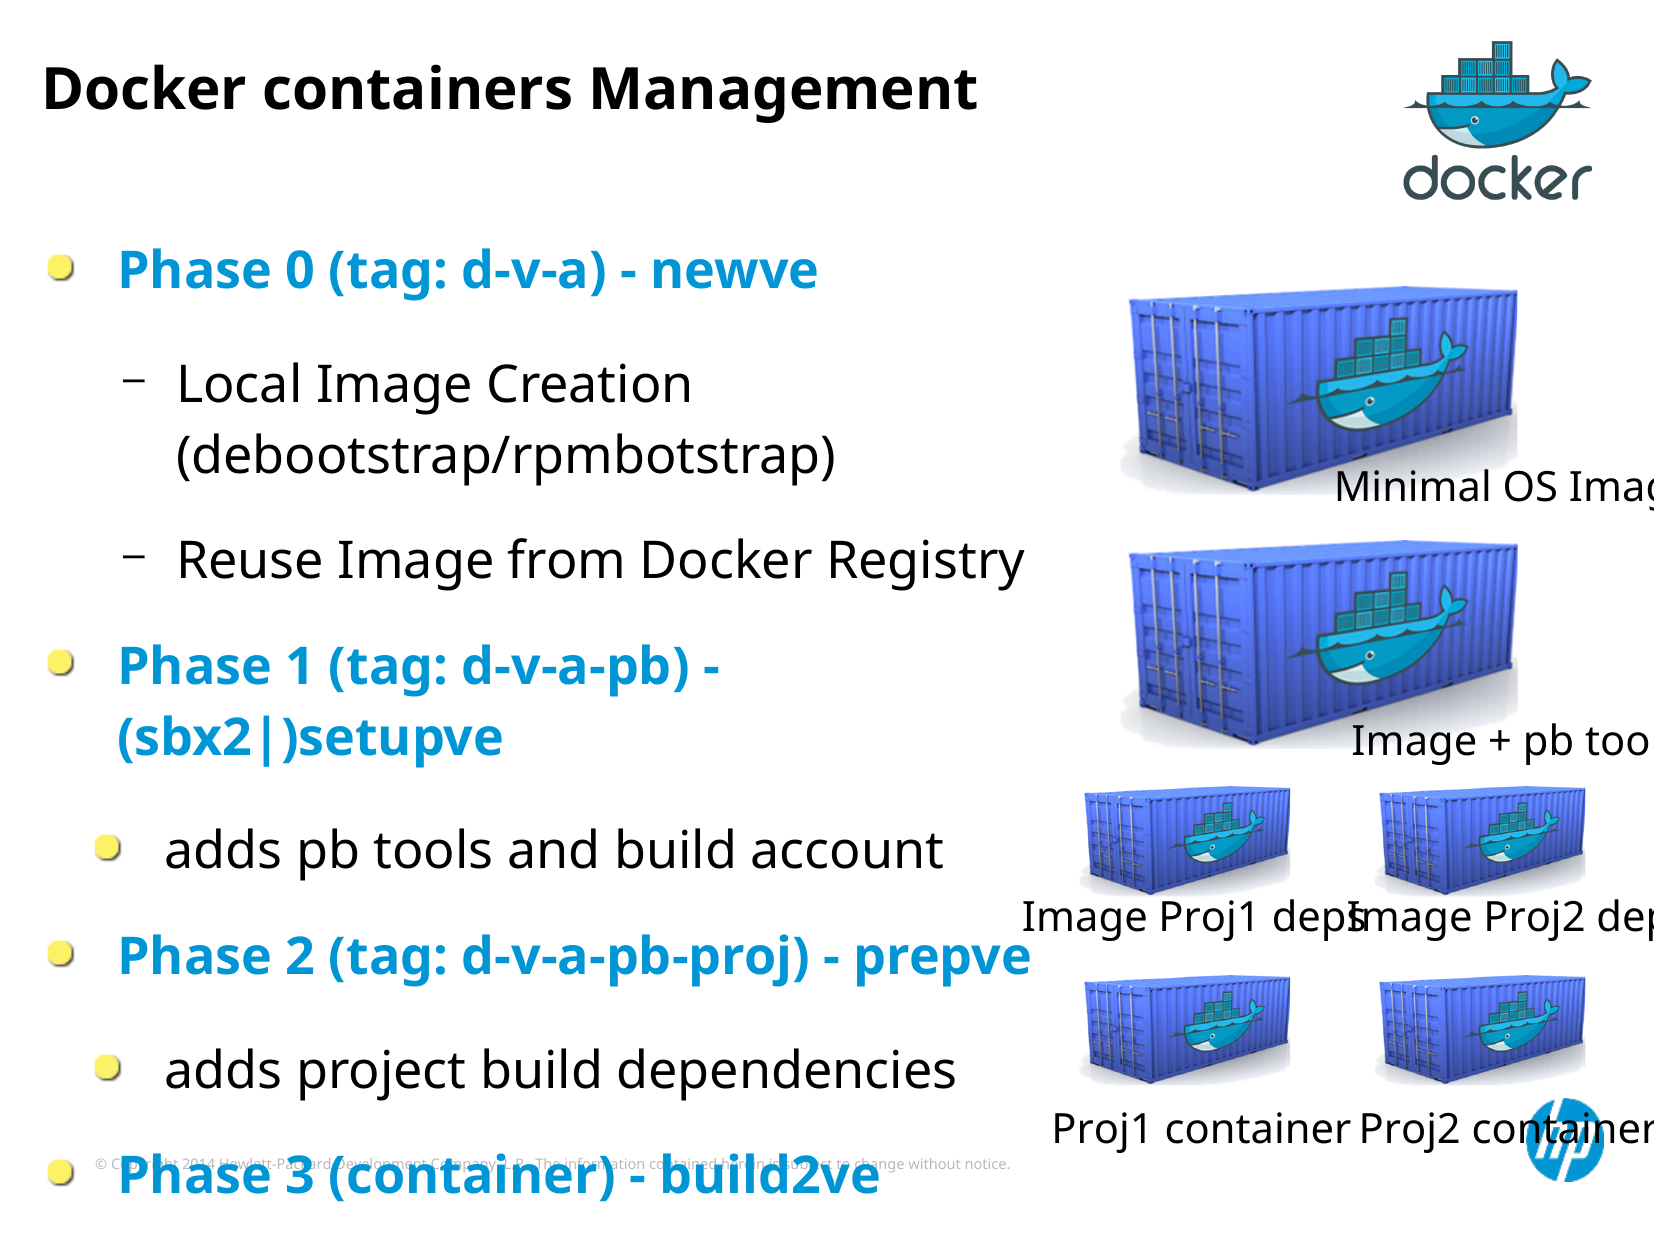

# Docker containers Management
Phase 0 (tag: d-v-a) - newve
Local Image Creation (debootstrap/rpmbotstrap)
Reuse Image from Docker Registry
Phase 1 (tag: d-v-a-pb) - (sbx2|)setupve
adds pb tools and build account
Phase 2 (tag: d-v-a-pb-proj) - prepve
adds project build dependencies
Phase 3 (container) - build2ve
Build project in the Docker container
Minimal OS Image
Image + pb tools
Image Proj1 deps
Image Proj2 deps
Proj1 container
Proj2 container